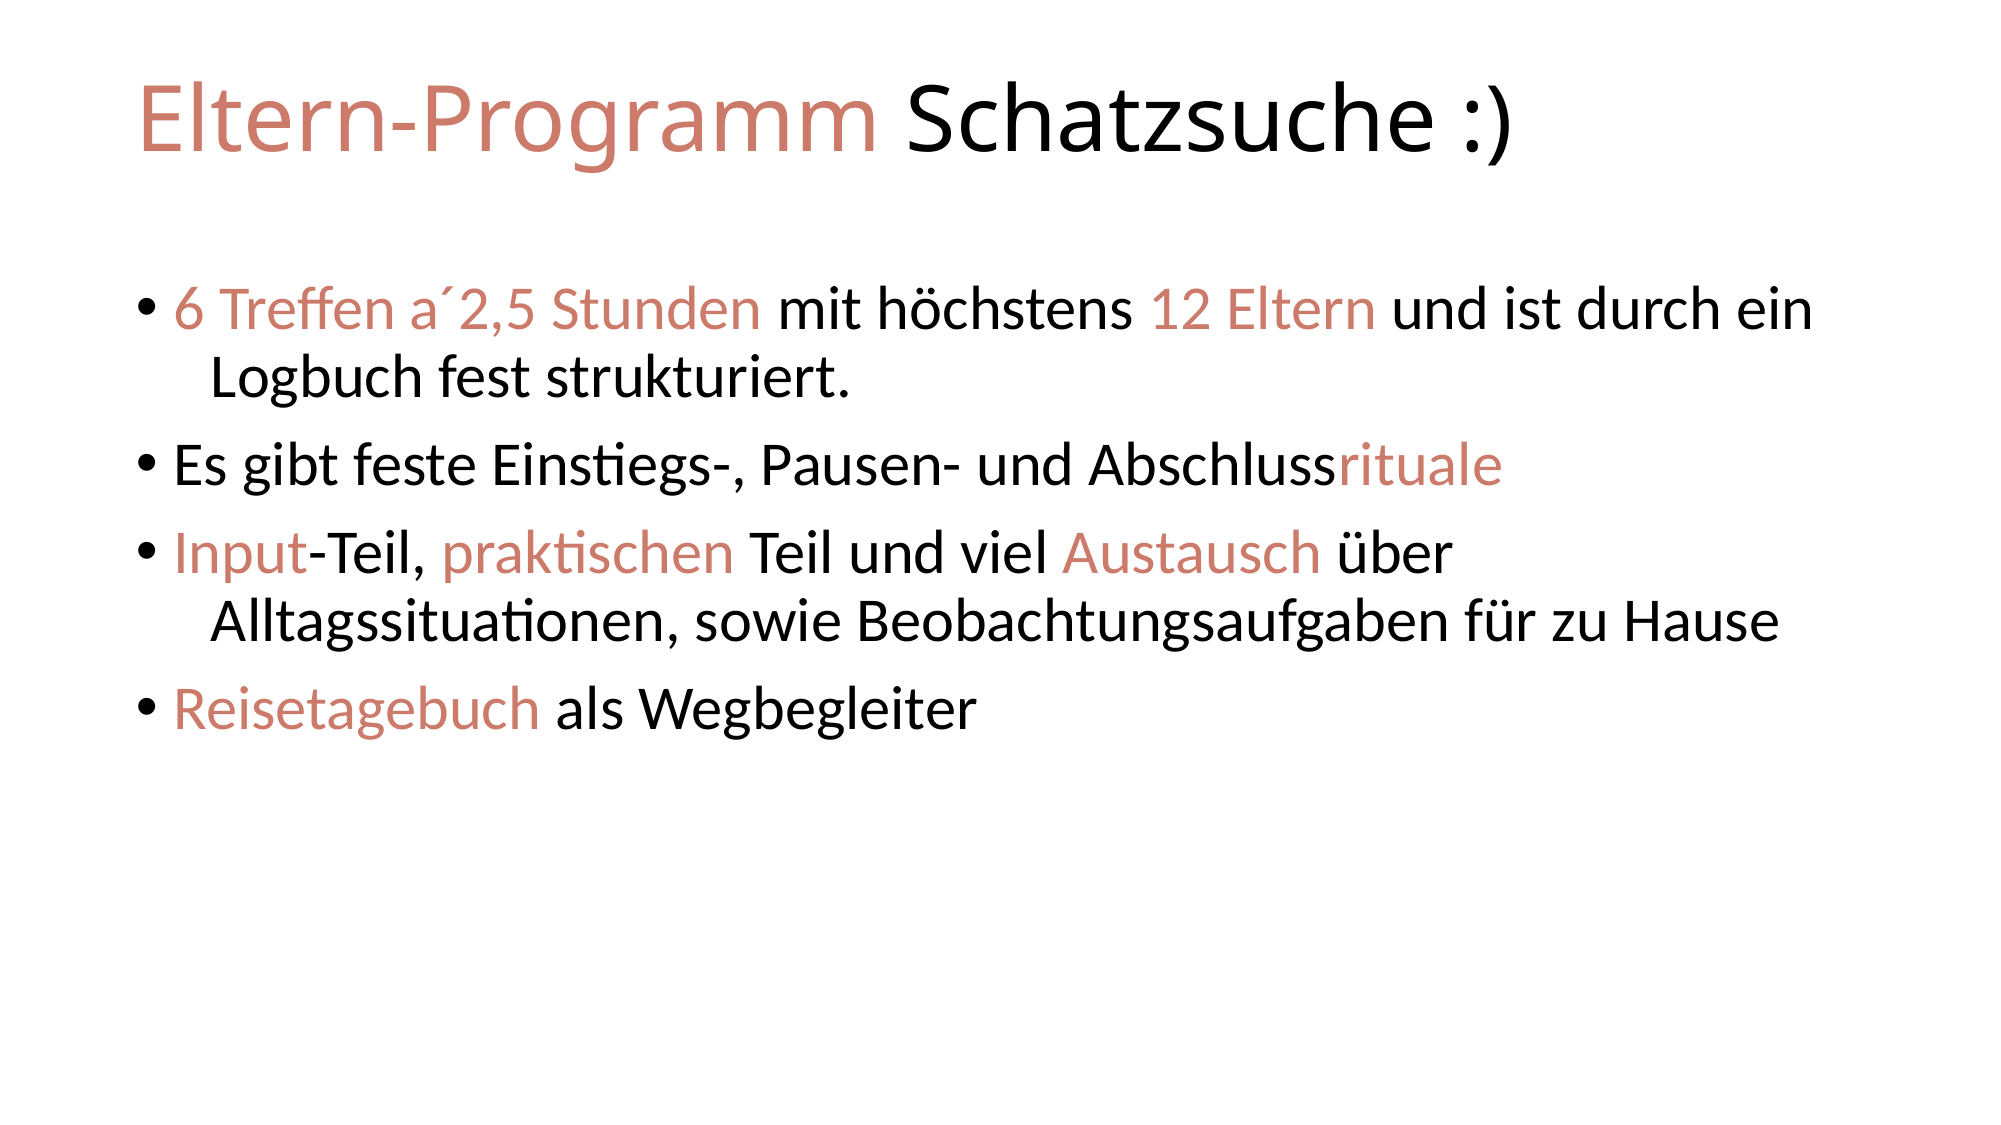

# Eltern-Programm Schatzsuche :)
6 Treffen a´2,5 Stunden mit höchstens 12 Eltern und ist durch ein Logbuch fest strukturiert.
Es gibt feste Einstiegs-, Pausen- und Abschlussrituale
Input-Teil, praktischen Teil und viel Austausch über Alltagssituationen, sowie Beobachtungsaufgaben für zu Hause
Reisetagebuch als Wegbegleiter